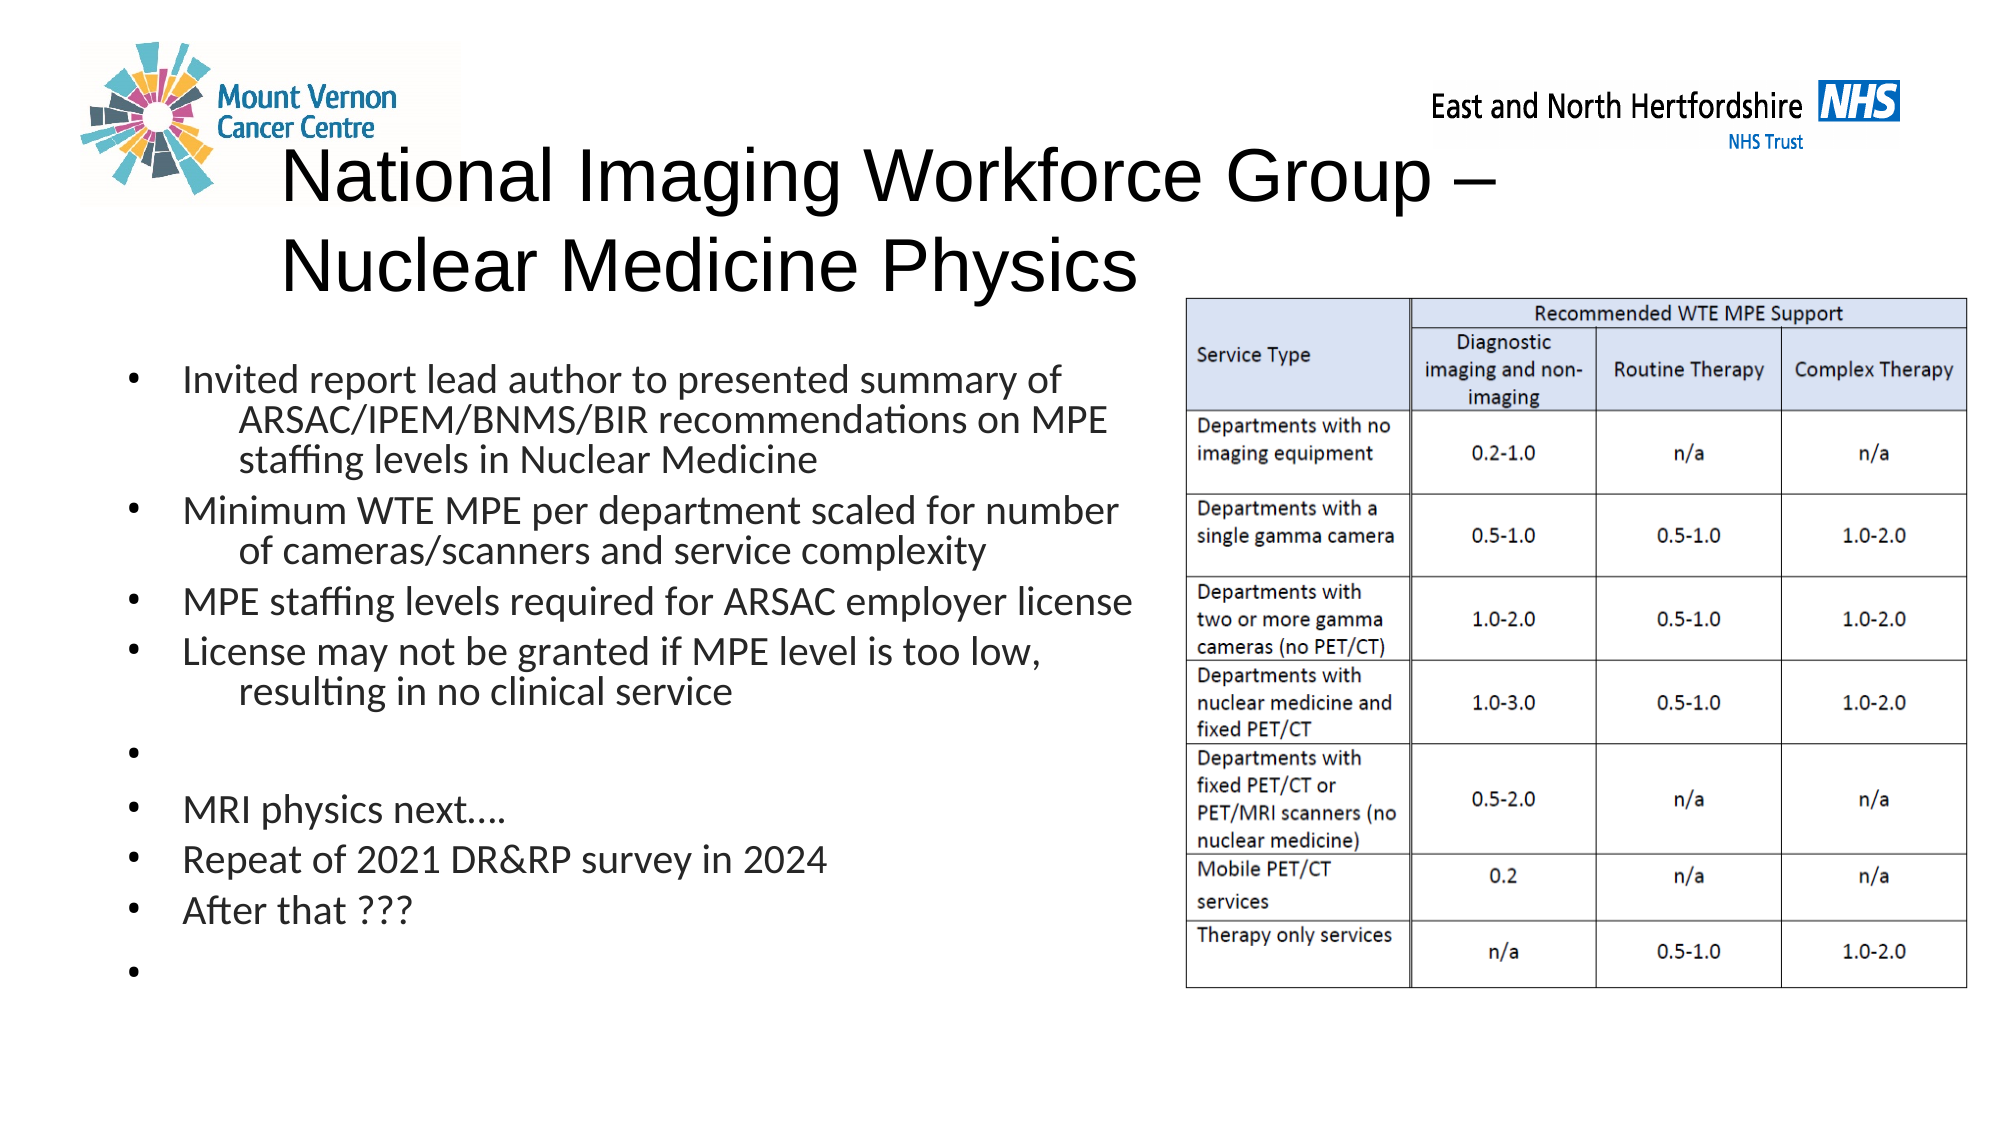

National Imaging Workforce Group – Nuclear Medicine Physics
# Invited report lead author to presented summary of ARSAC/IPEM/BNMS/BIR recommendations on MPE staffing levels in Nuclear Medicine
Minimum WTE MPE per department scaled for number of cameras/scanners and service complexity
MPE staffing levels required for ARSAC employer license
License may not be granted if MPE level is too low, resulting in no clinical service
MRI physics next….
Repeat of 2021 DR&RP survey in 2024
After that ???